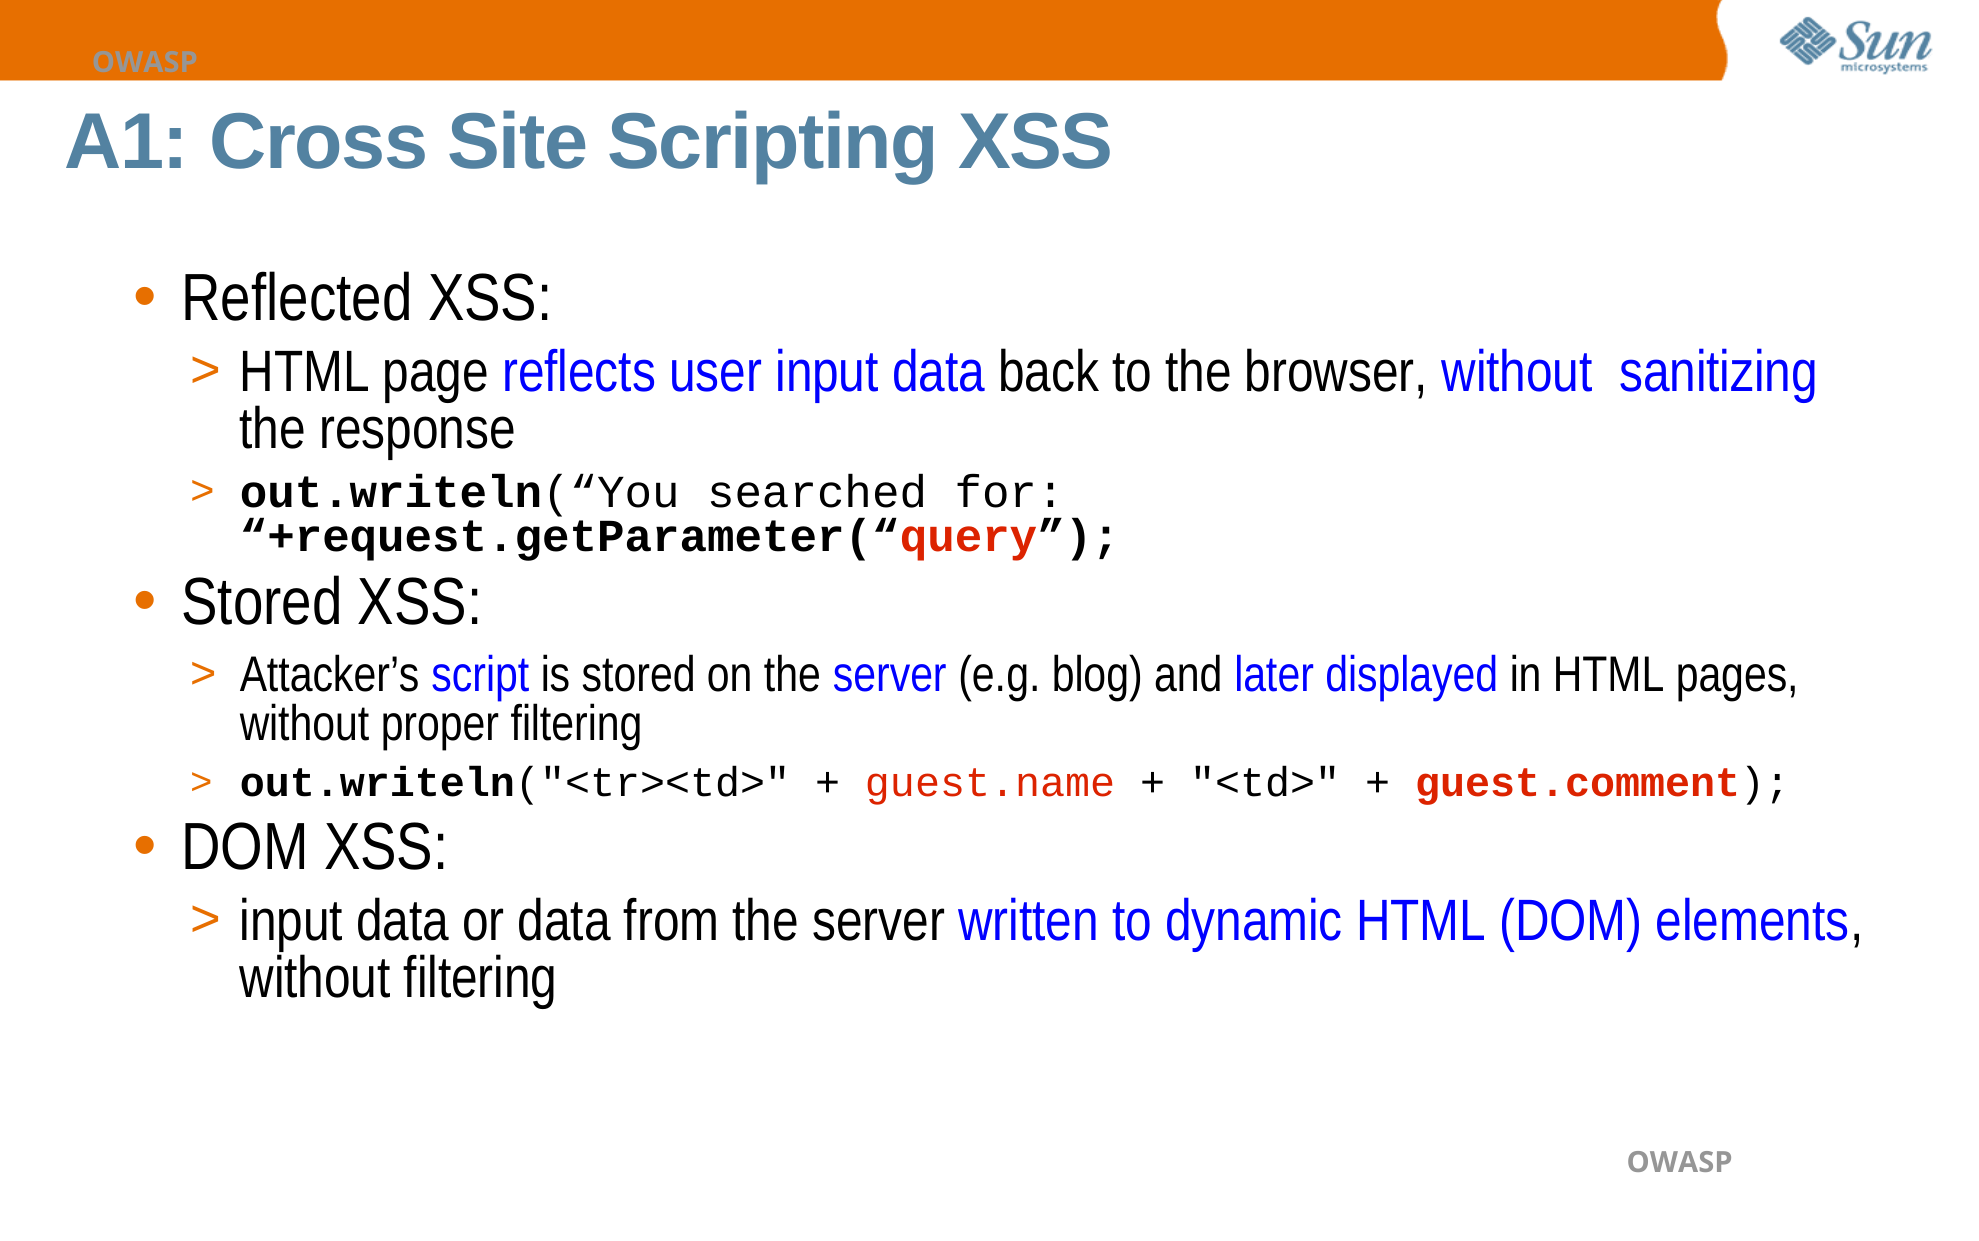

# A1: Cross Site Scripting XSS
Reflected XSS:
HTML page reflects user input data back to the browser, without sanitizing the response
out.writeln(“You searched for: “+request.getParameter(“query”);
Stored XSS:
Attacker’s script is stored on the server (e.g. blog) and later displayed in HTML pages, without proper filtering
out.writeln("<tr><td>" + guest.name + "<td>" + guest.comment);
DOM XSS:
input data or data from the server written to dynamic HTML (DOM) elements, without filtering